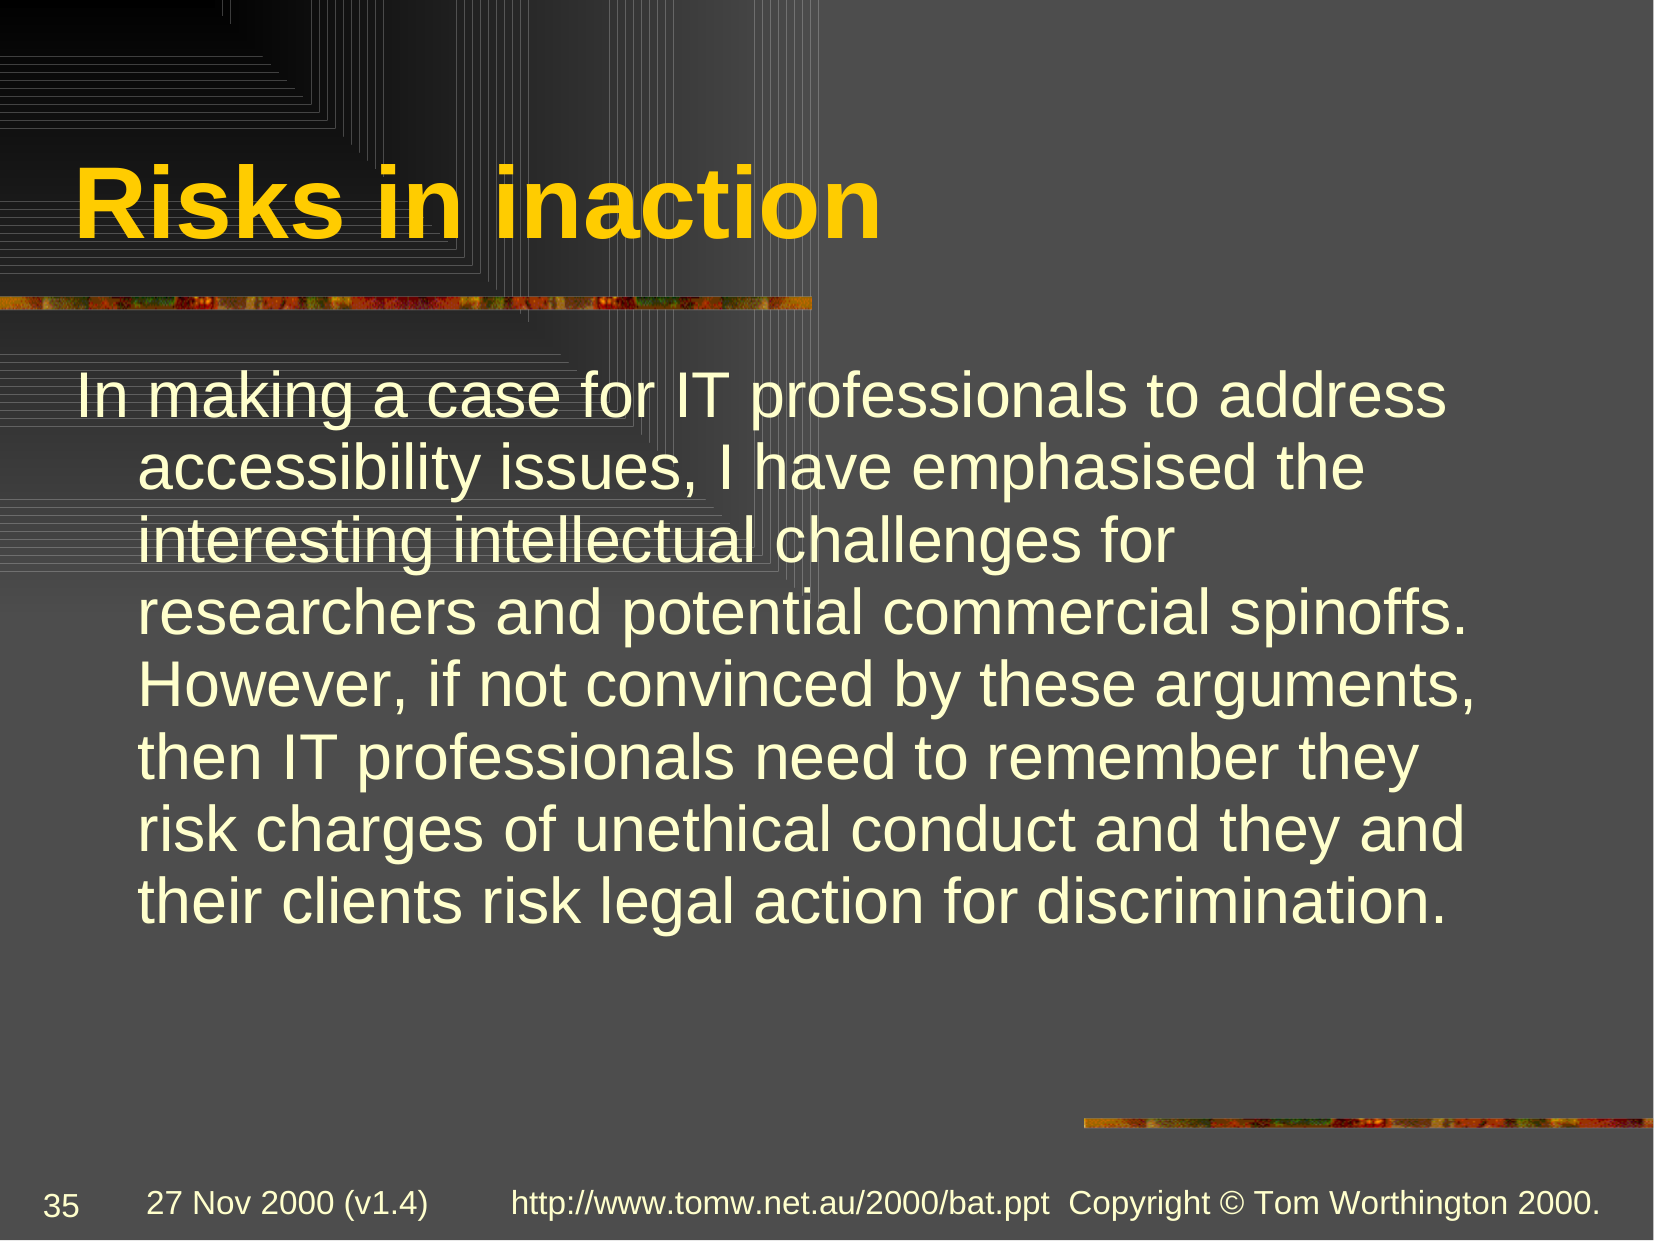

# Risks in inaction
In making a case for IT professionals to address accessibility issues, I have emphasised the interesting intellectual challenges for researchers and potential commercial spinoffs. However, if not convinced by these arguments, then IT professionals need to remember they risk charges of unethical conduct and they and their clients risk legal action for discrimination.
27 Nov 2000 (v1.4)
http://www.tomw.net.au/2000/bat.ppt Copyright © Tom Worthington 2000.
35